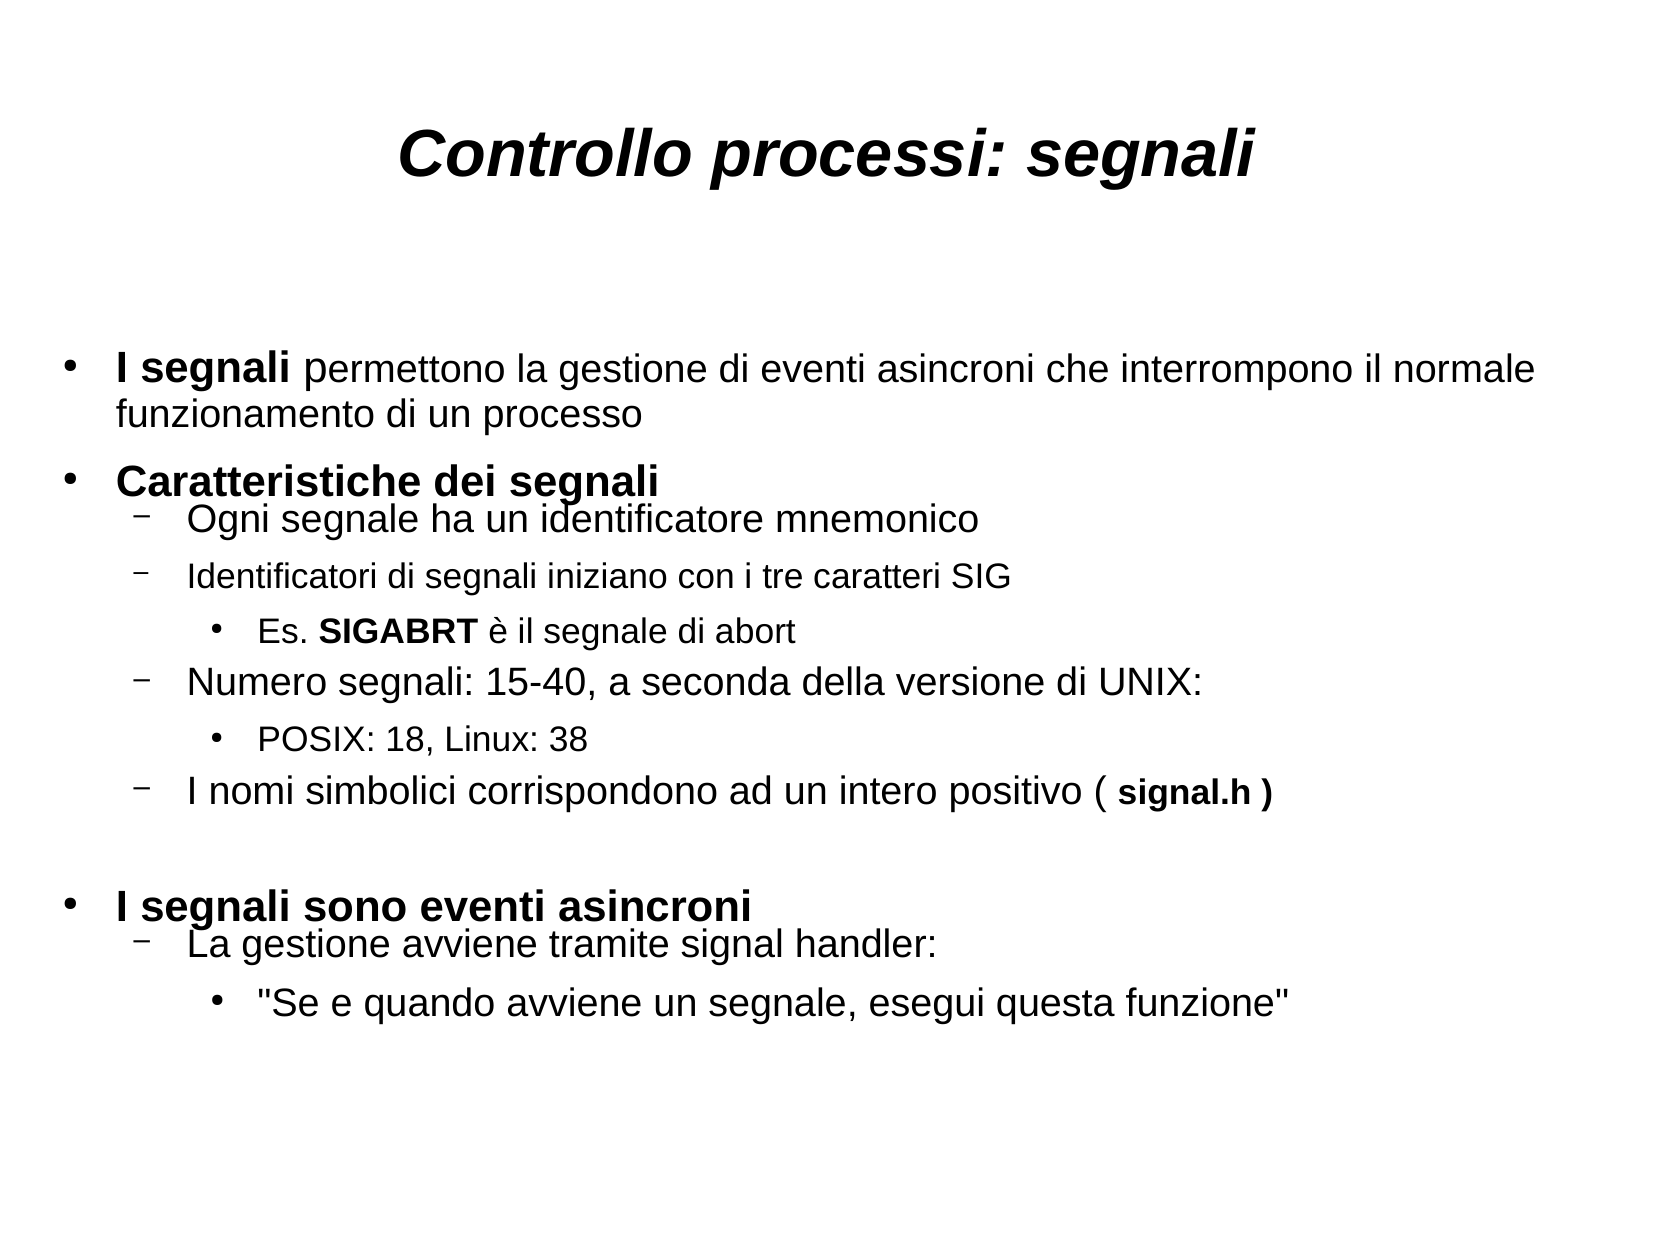

# Controllo processi: segnali
I segnali permettono la gestione di eventi asincroni che interrompono il normale funzionamento di un processo
Caratteristiche dei segnali
Ogni segnale ha un identificatore mnemonico
Identificatori di segnali iniziano con i tre caratteri SIG
Es. SIGABRT è il segnale di abort
Numero segnali: 15-40, a seconda della versione di UNIX:
POSIX: 18, Linux: 38
I nomi simbolici corrispondono ad un intero positivo ( signal.h )
I segnali sono eventi asincroni
La gestione avviene tramite signal handler:
"Se e quando avviene un segnale, esegui questa funzione"